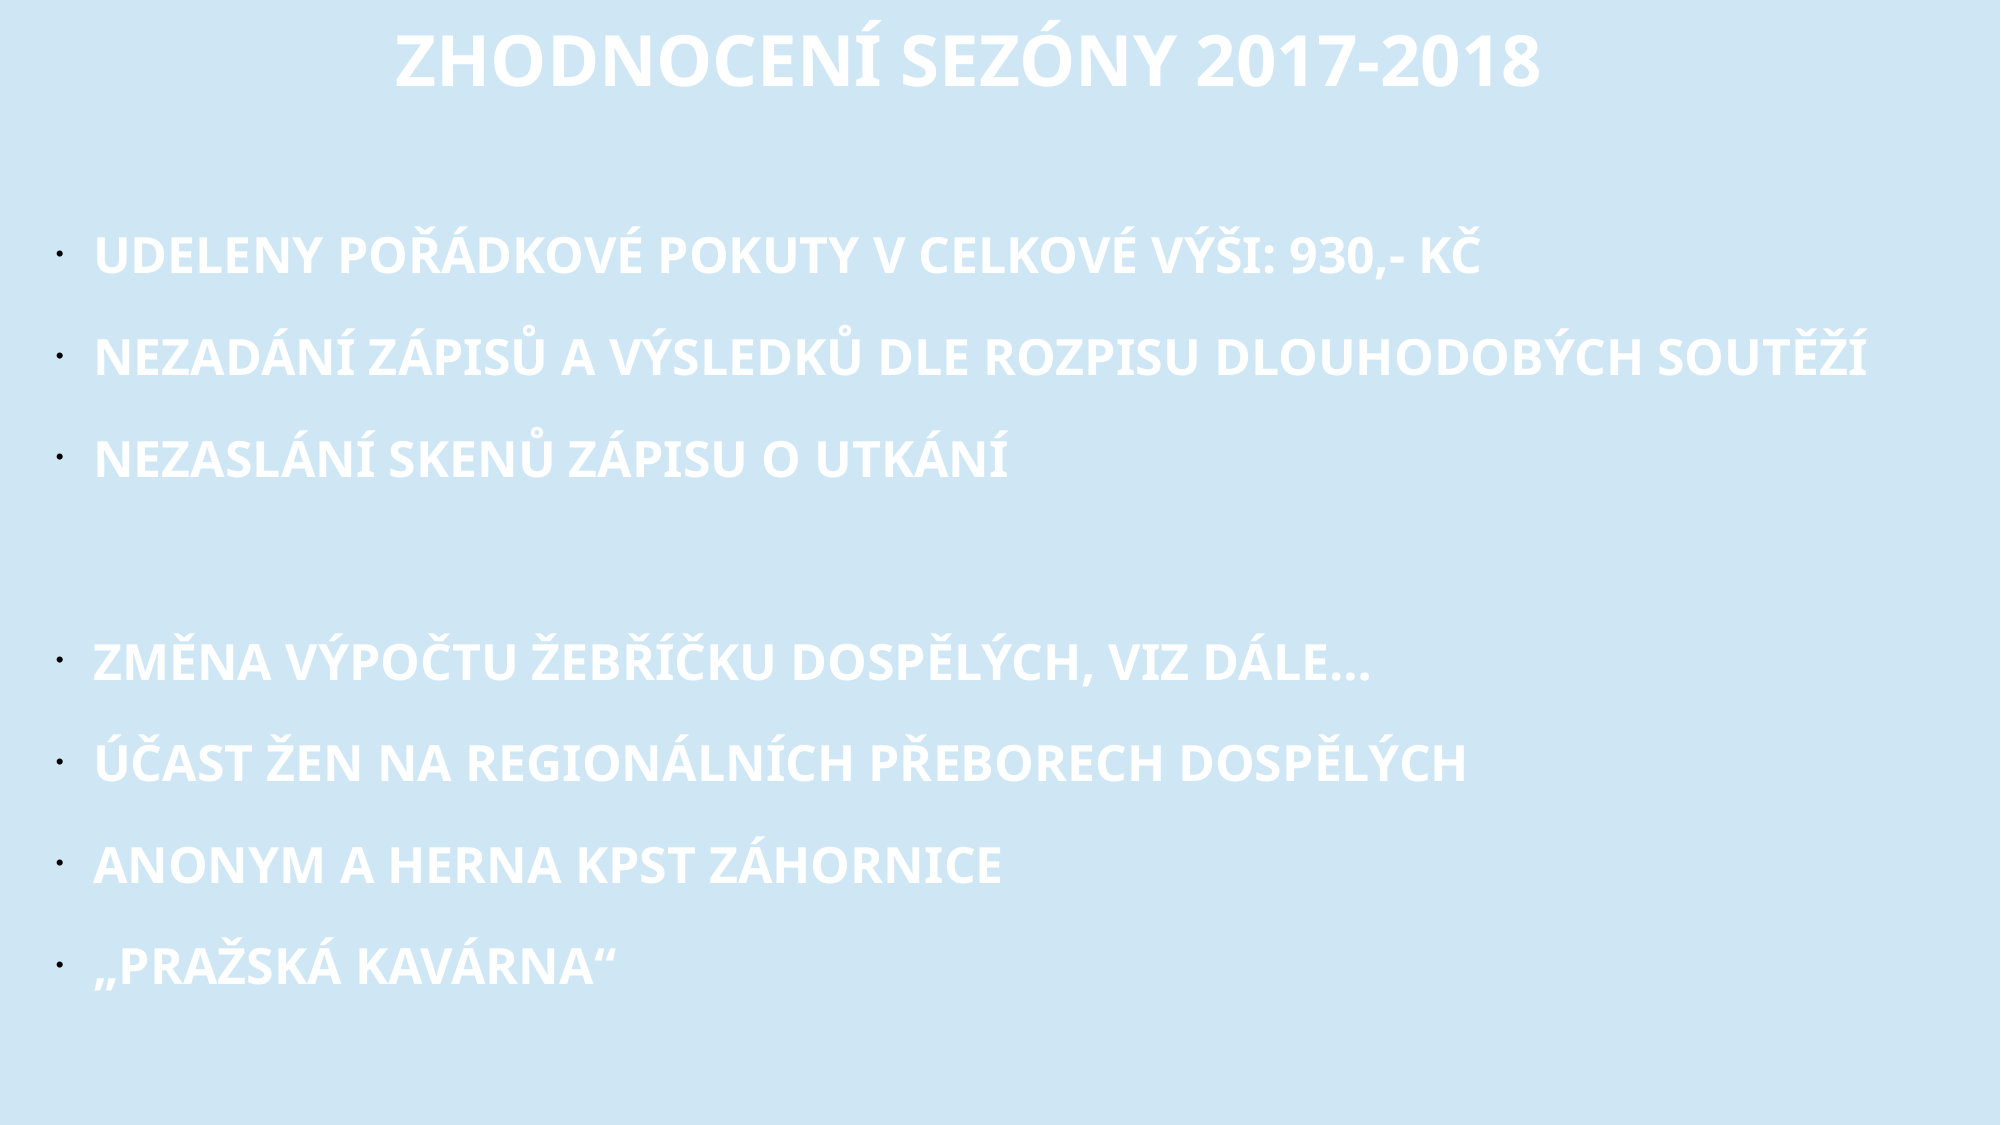

# ZHODNOCENÍ SEZÓNY 2017-2018
UDELENY POŘÁDKOVÉ POKUTY V CELKOVÉ VÝŠI: 930,- KČ
NEZADÁNÍ ZÁPISŮ A VÝSLEDKŮ DLE ROZPISU DLOUHODOBÝCH SOUTĚŽÍ
NEZASLÁNÍ SKENŮ ZÁPISU O UTKÁNÍ
ZMĚNA VÝPOČTU ŽEBŘÍČKU DOSPĚLÝCH, VIZ DÁLE…
ÚČAST ŽEN NA REGIONÁLNÍCH PŘEBORECH DOSPĚLÝCH
ANONYM A HERNA KPST ZÁHORNICE
„PRAŽSKÁ KAVÁRNA“